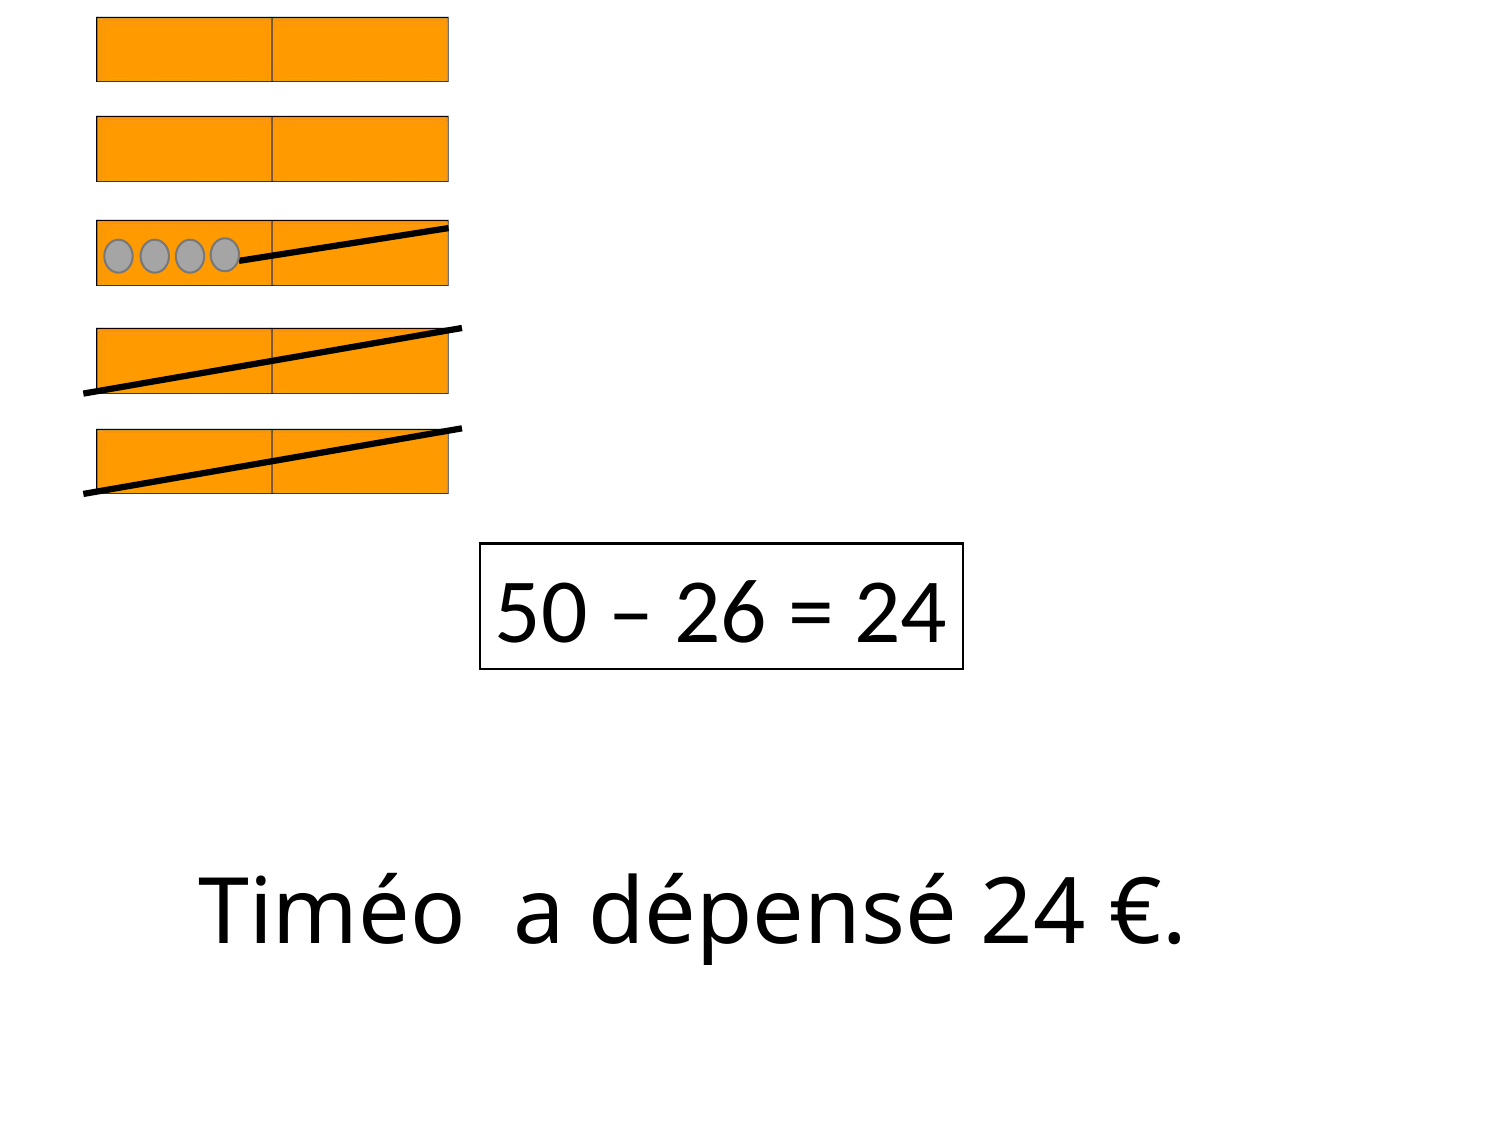

50 – 26 = 24
Timéo a dépensé 24 €.